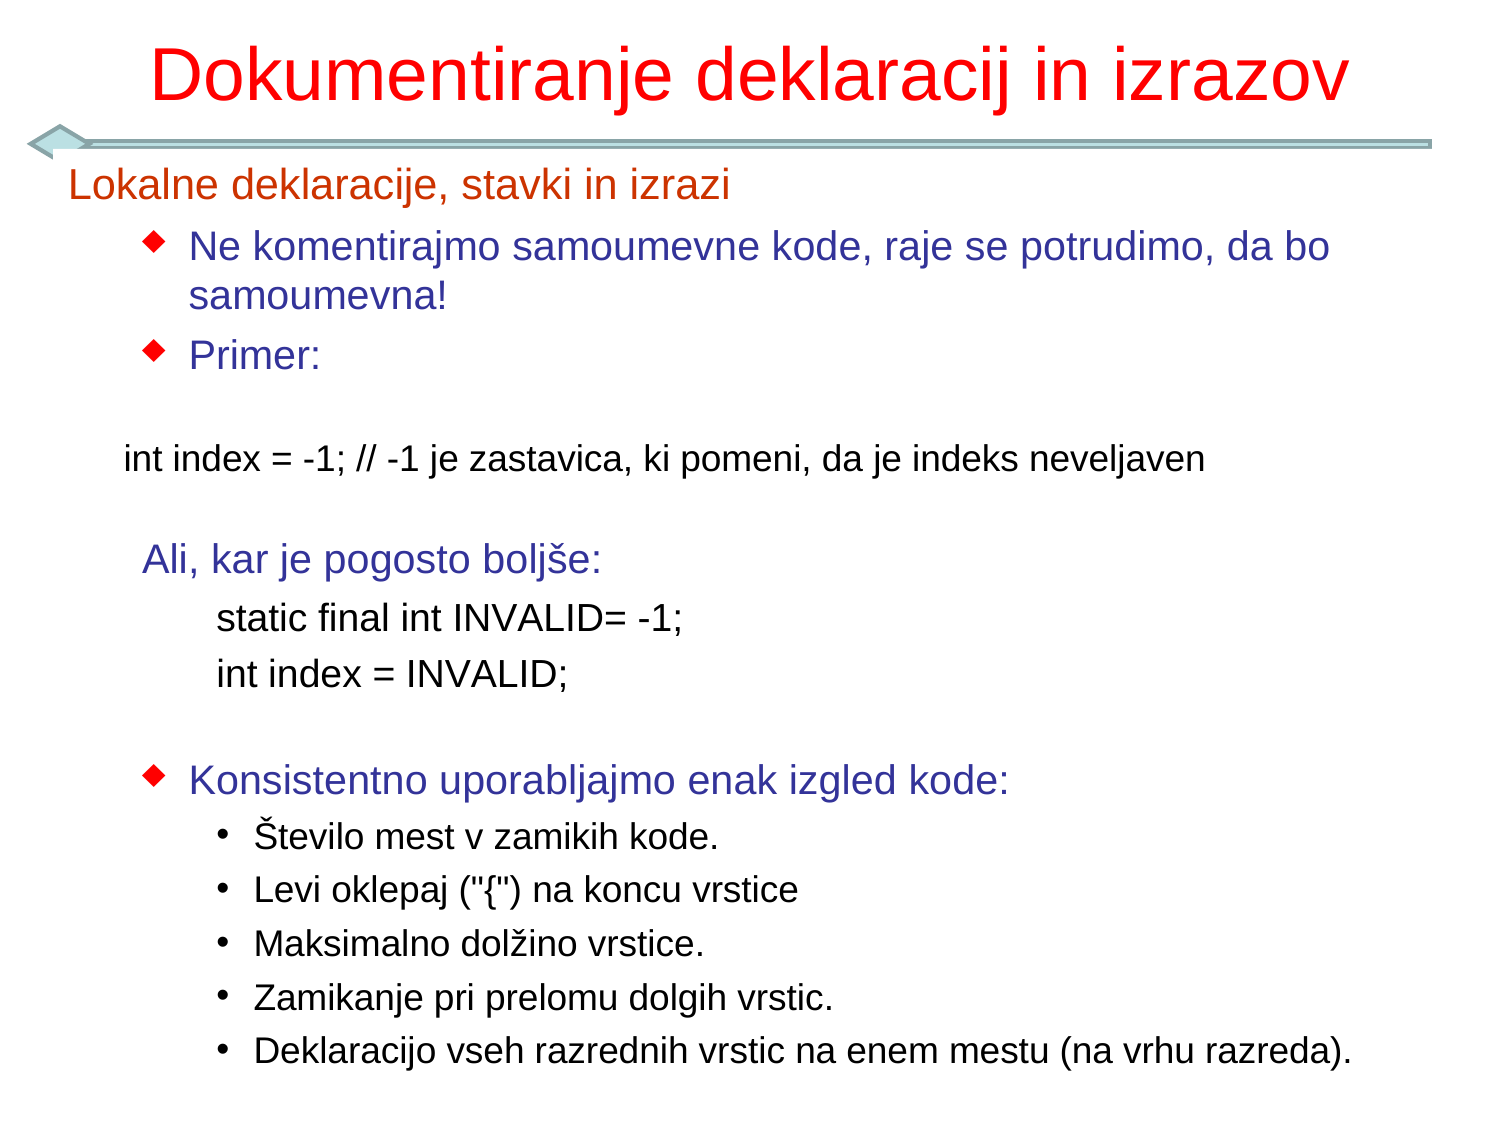

Dokumentiranje deklaracij in izrazov
# Lokalne deklaracije, stavki in izrazi
Ne komentirajmo samoumevne kode, raje se potrudimo, da bo samoumevna!
Primer:
		int index = -1; // -1 je zastavica, ki pomeni, da je indeks neveljaven
Ali, kar je pogosto boljše:
static final int INVALID= -1;
int index = INVALID;
Konsistentno uporabljajmo enak izgled kode:
Število mest v zamikih kode.
Levi oklepaj ("{") na koncu vrstice
Maksimalno dolžino vrstice.
Zamikanje pri prelomu dolgih vrstic.
Deklaracijo vseh razrednih vrstic na enem mestu (na vrhu razreda).